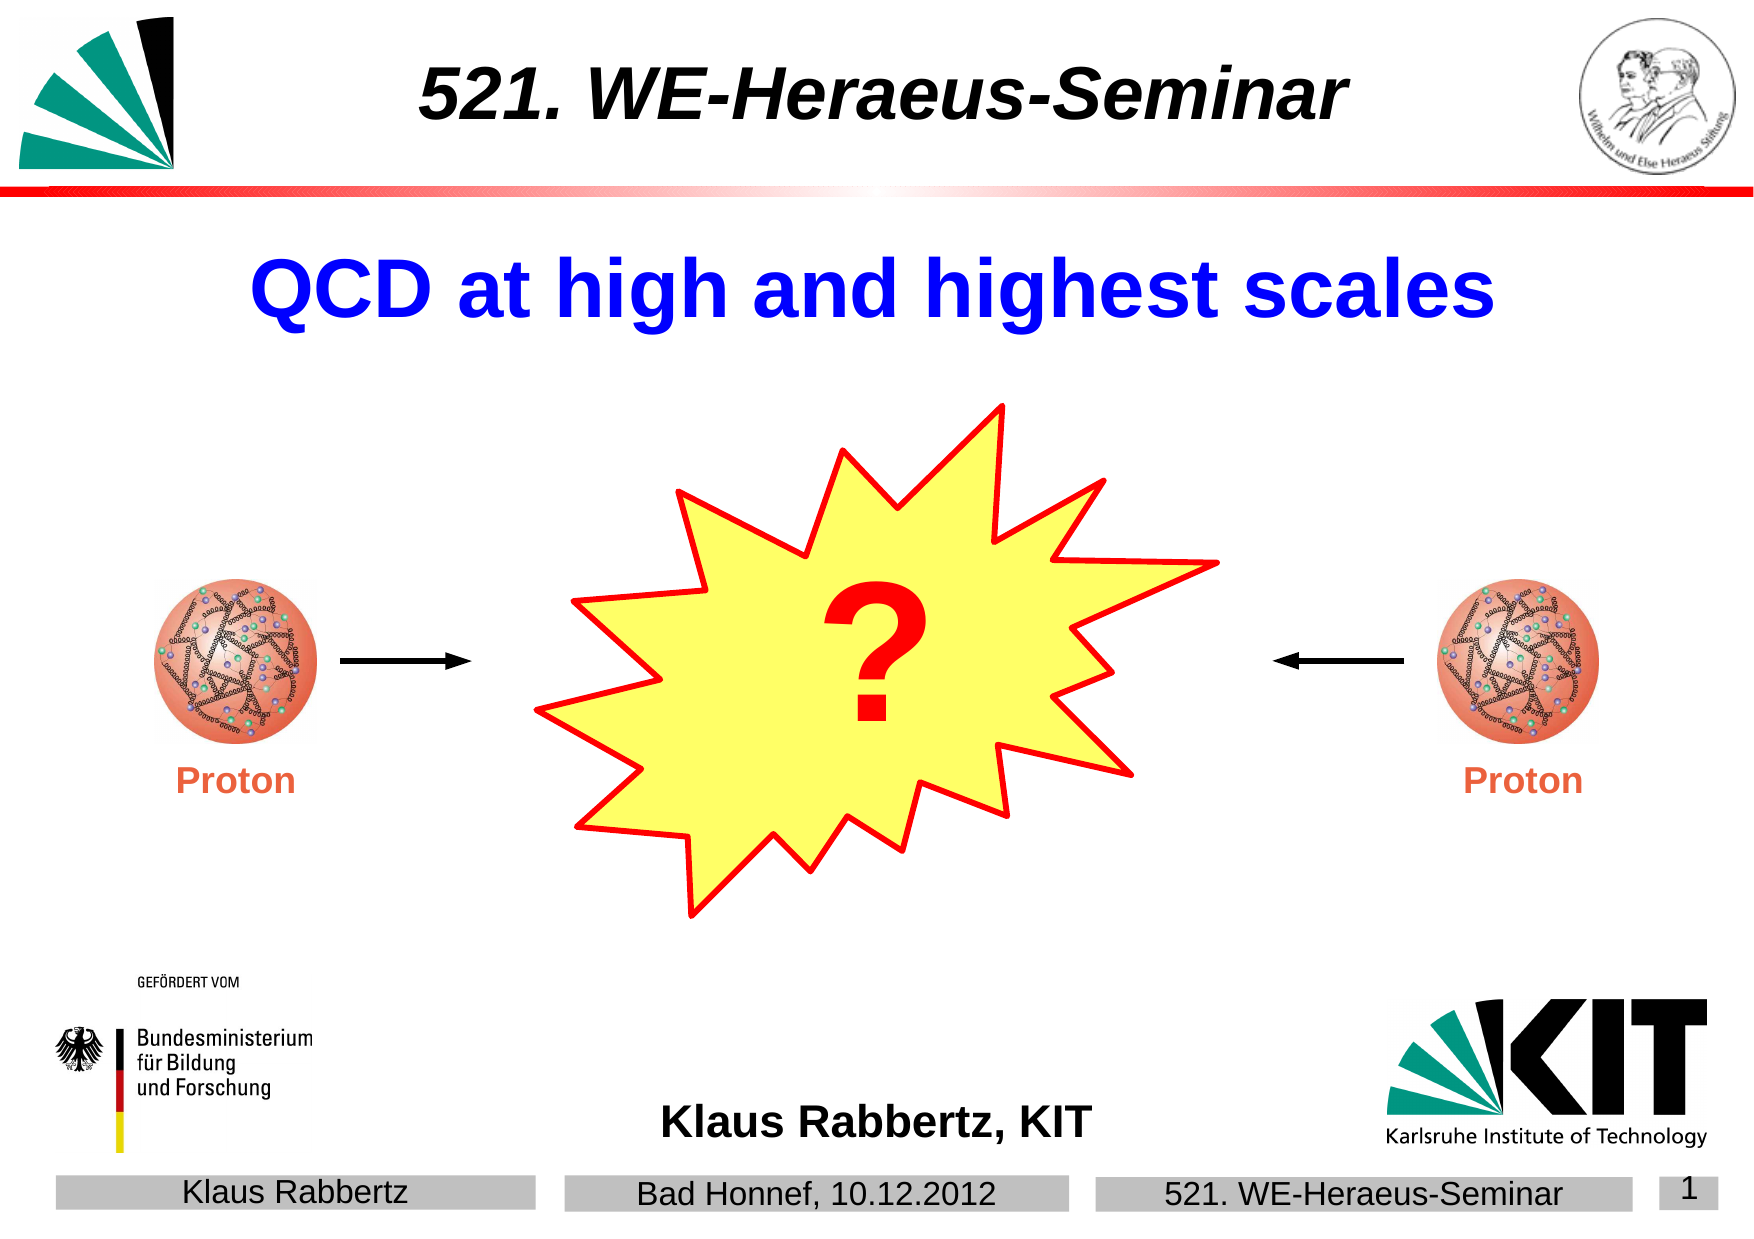

# 521. WE-Heraeus-Seminar
QCD at high and highest scales
?
Proton
Proton
Klaus Rabbertz, KIT